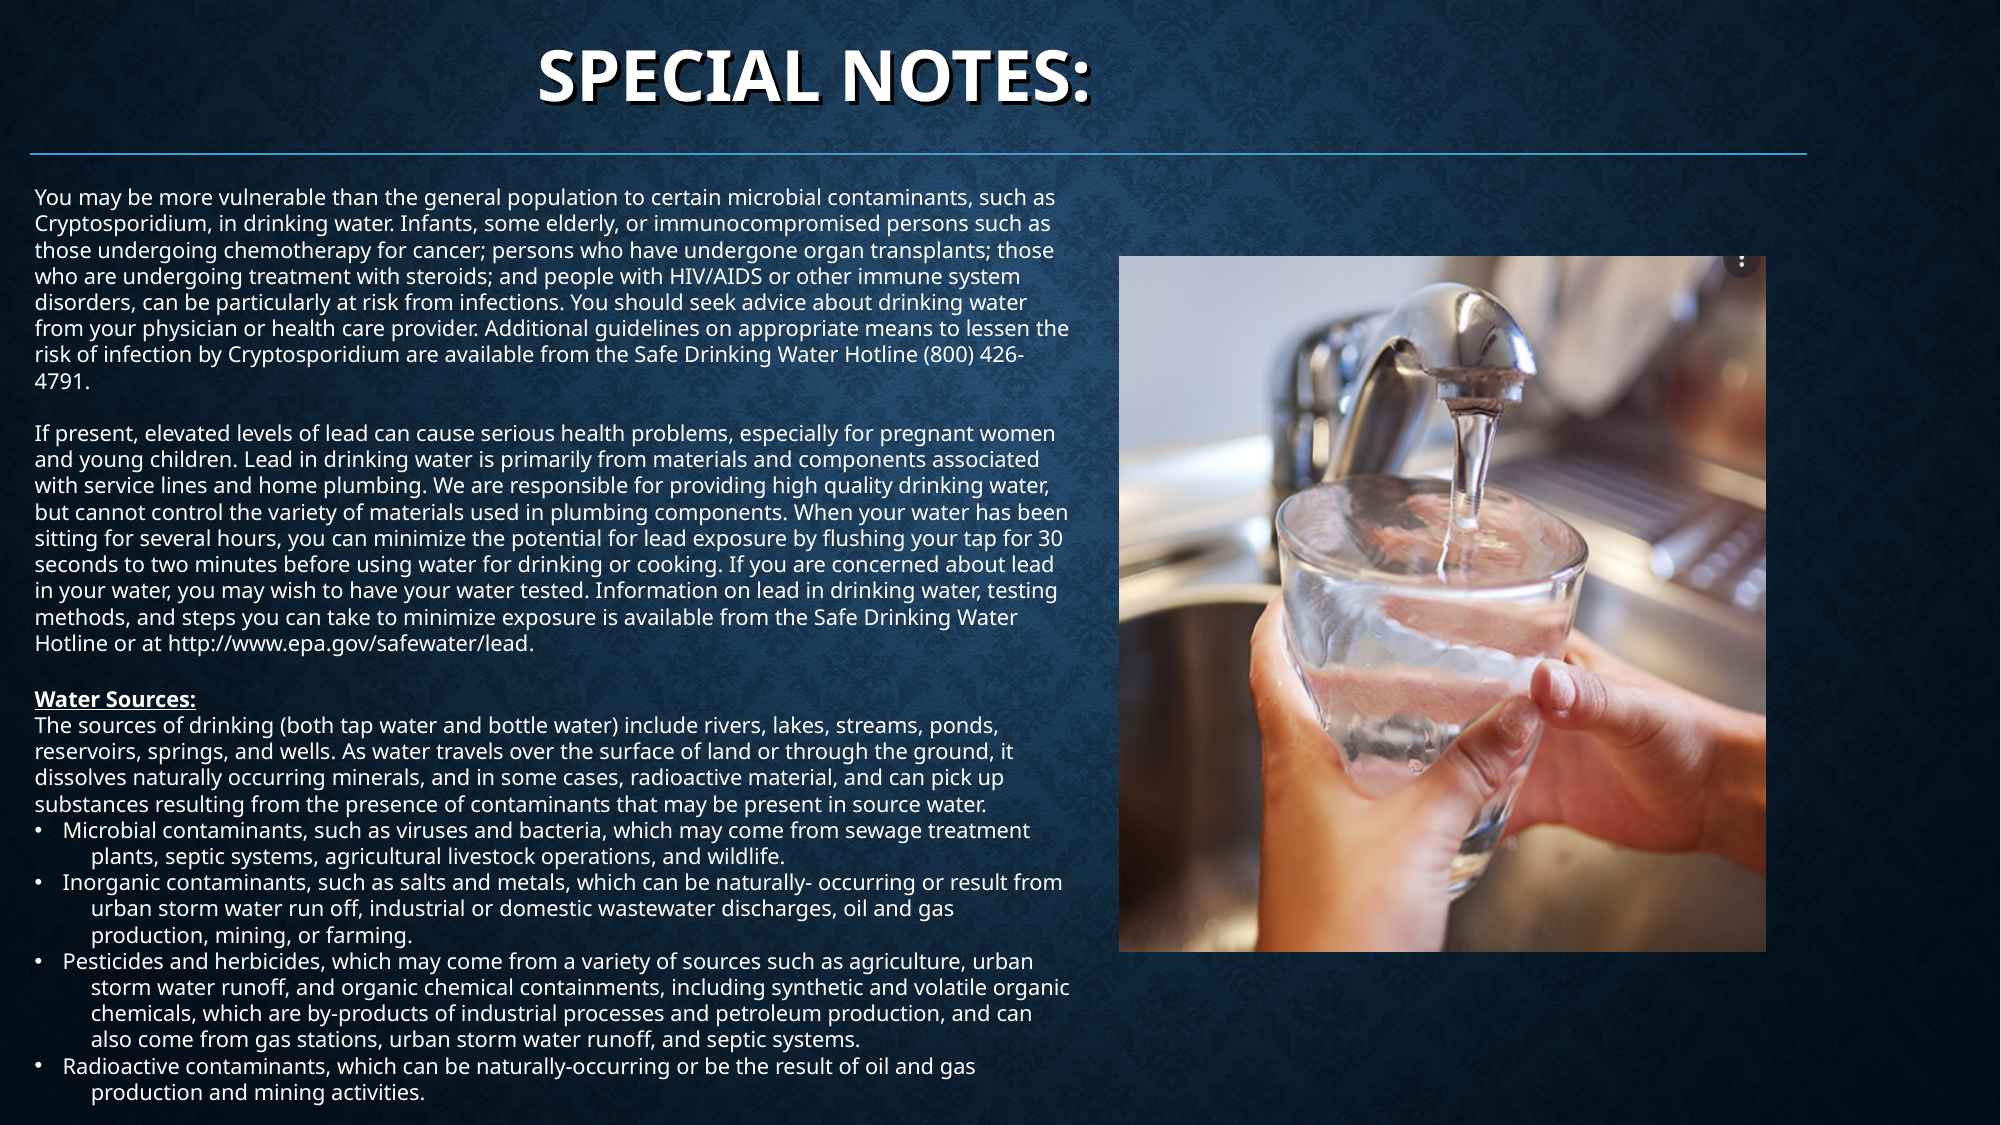

# Special Notes:
You may be more vulnerable than the general population to certain microbial contaminants, such as Cryptosporidium, in drinking water. Infants, some elderly, or immunocompromised persons such as those undergoing chemotherapy for cancer; persons who have undergone organ transplants; those who are undergoing treatment with steroids; and people with HIV/AIDS or other immune system disorders, can be particularly at risk from infections. You should seek advice about drinking water from your physician or health care provider. Additional guidelines on appropriate means to lessen the risk of infection by Cryptosporidium are available from the Safe Drinking Water Hotline (800) 426-4791.
If present, elevated levels of lead can cause serious health problems, especially for pregnant women and young children. Lead in drinking water is primarily from materials and components associated with service lines and home plumbing. We are responsible for providing high quality drinking water, but cannot control the variety of materials used in plumbing components. When your water has been sitting for several hours, you can minimize the potential for lead exposure by flushing your tap for 30 seconds to two minutes before using water for drinking or cooking. If you are concerned about lead in your water, you may wish to have your water tested. Information on lead in drinking water, testing methods, and steps you can take to minimize exposure is available from the Safe Drinking Water Hotline or at http://www.epa.gov/safewater/lead.
Water Sources:
The sources of drinking (both tap water and bottle water) include rivers, lakes, streams, ponds, reservoirs, springs, and wells. As water travels over the surface of land or through the ground, it dissolves naturally occurring minerals, and in some cases, radioactive material, and can pick up substances resulting from the presence of contaminants that may be present in source water.
Microbial contaminants, such as viruses and bacteria, which may come from sewage treatment plants, septic systems, agricultural livestock operations, and wildlife.
Inorganic contaminants, such as salts and metals, which can be naturally- occurring or result from urban storm water run off, industrial or domestic wastewater discharges, oil and gas production, mining, or farming.
Pesticides and herbicides, which may come from a variety of sources such as agriculture, urban storm water runoff, and organic chemical containments, including synthetic and volatile organic chemicals, which are by-products of industrial processes and petroleum production, and can also come from gas stations, urban storm water runoff, and septic systems.
Radioactive contaminants, which can be naturally-occurring or be the result of oil and gas production and mining activities.